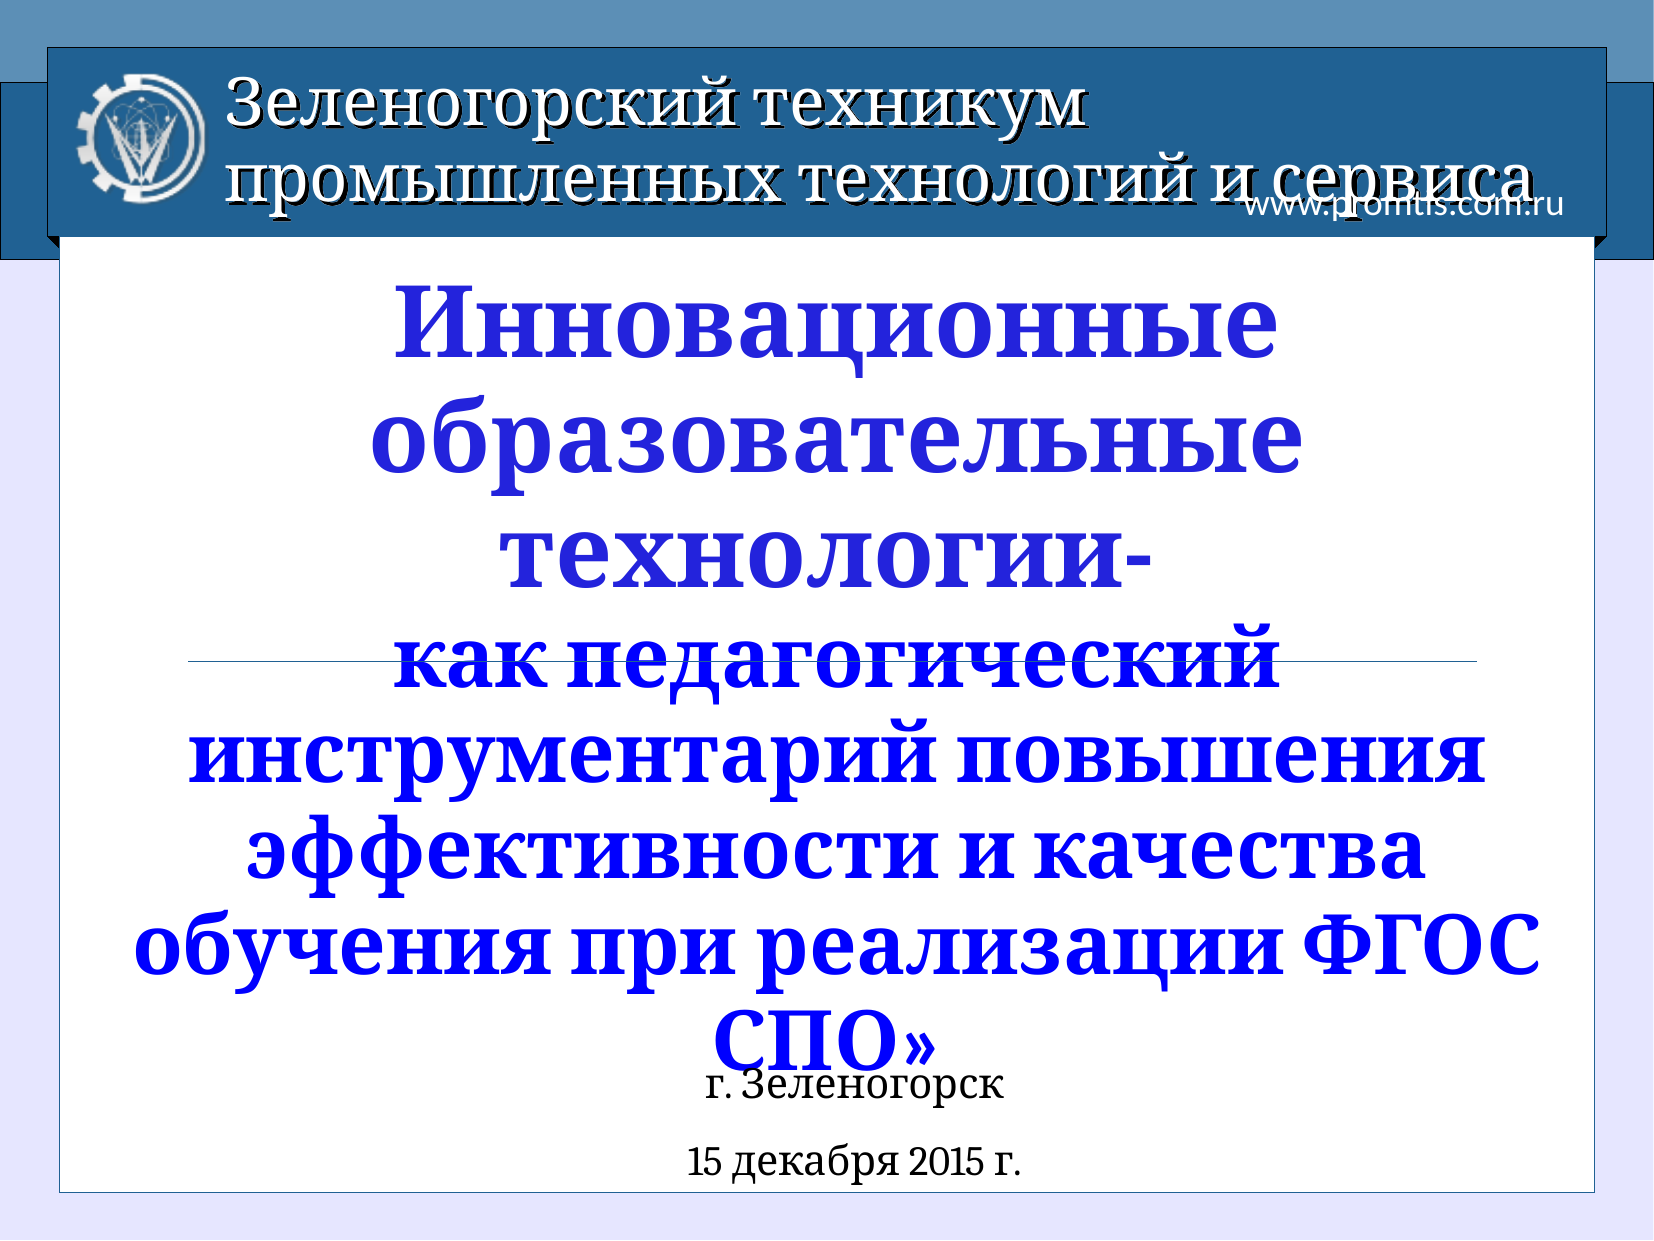

# Зеленогорский техникум промышленных технологий и сервиса
www.promtis.com.ru
Инновационные образовательные технологии-
как педагогический инструментарий повышения эффективности и качества обучения при реализации ФГОС СПО»
г. Зеленогорск
15 декабря 2015 г.